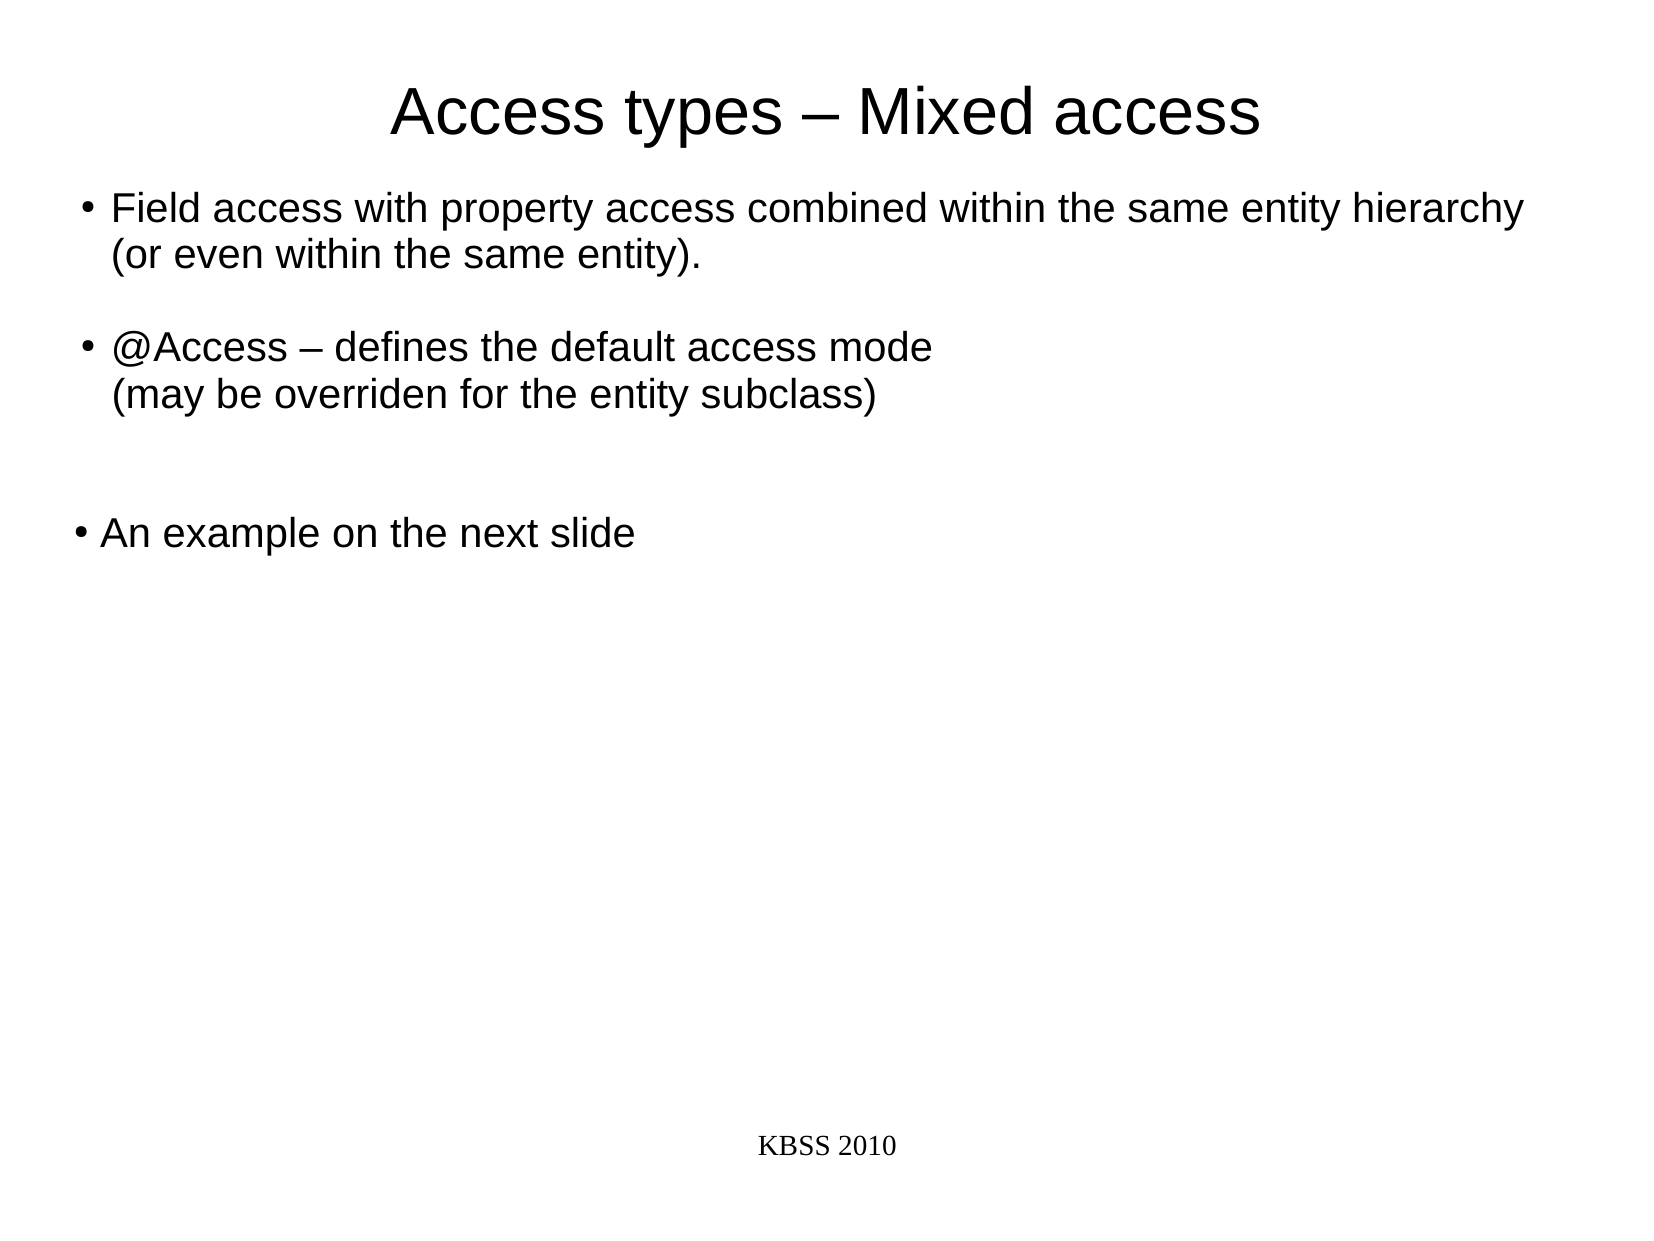

# Access types – Mixed access
Field access with property access combined within the same entity hierarchy
(or even within the same entity).
@Access – defines the default access mode
 (may be overriden for the entity subclass)
 An example on the next slide
KBSS 2010